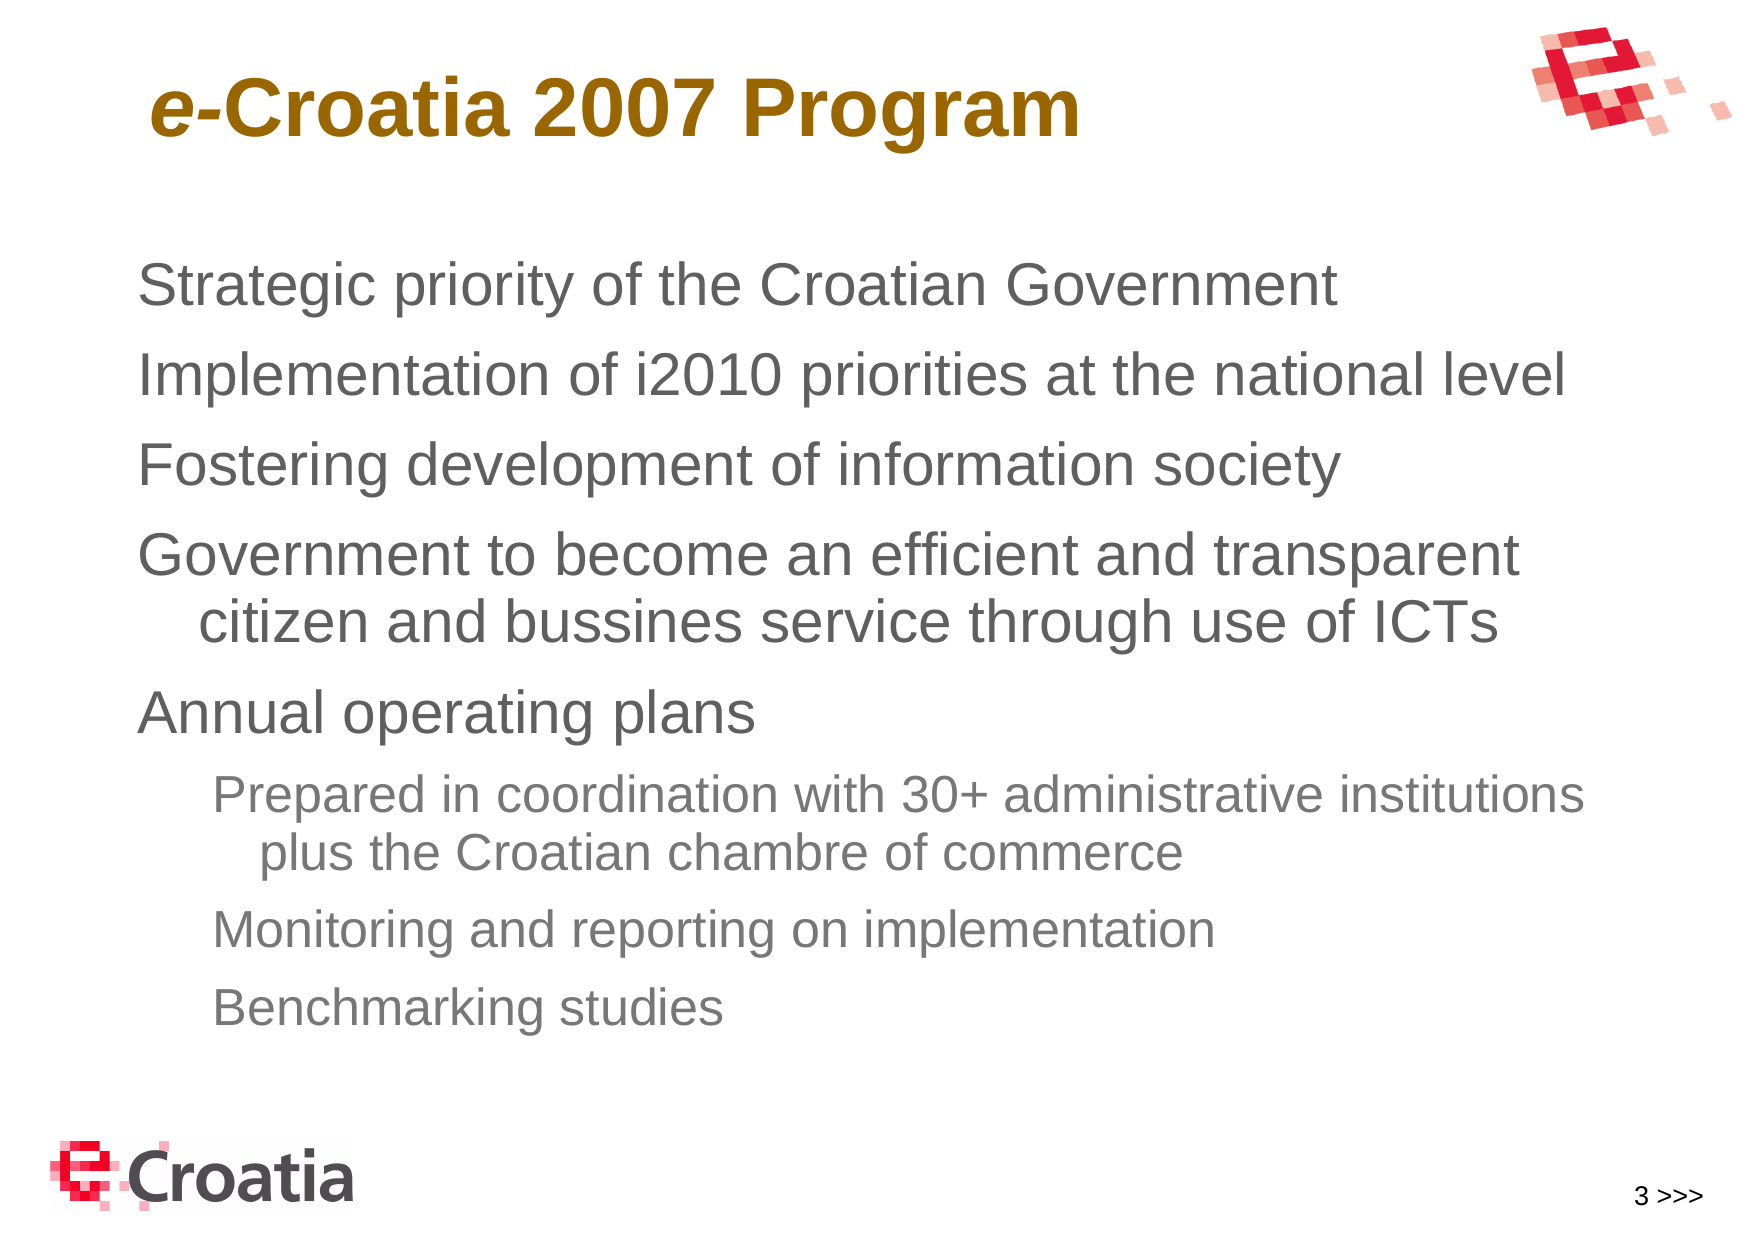

# e-Croatia 2007 Program
Strategic priority of the Croatian Government
Implementation of i2010 priorities at the national level
Fostering development of information society
Government to become an efficient and transparent citizen and bussines service through use of ICTs
Annual operating plans
Prepared in coordination with 30+ administrative institutions plus the Croatian chambre of commerce
Monitoring and reporting on implementation
Benchmarking studies